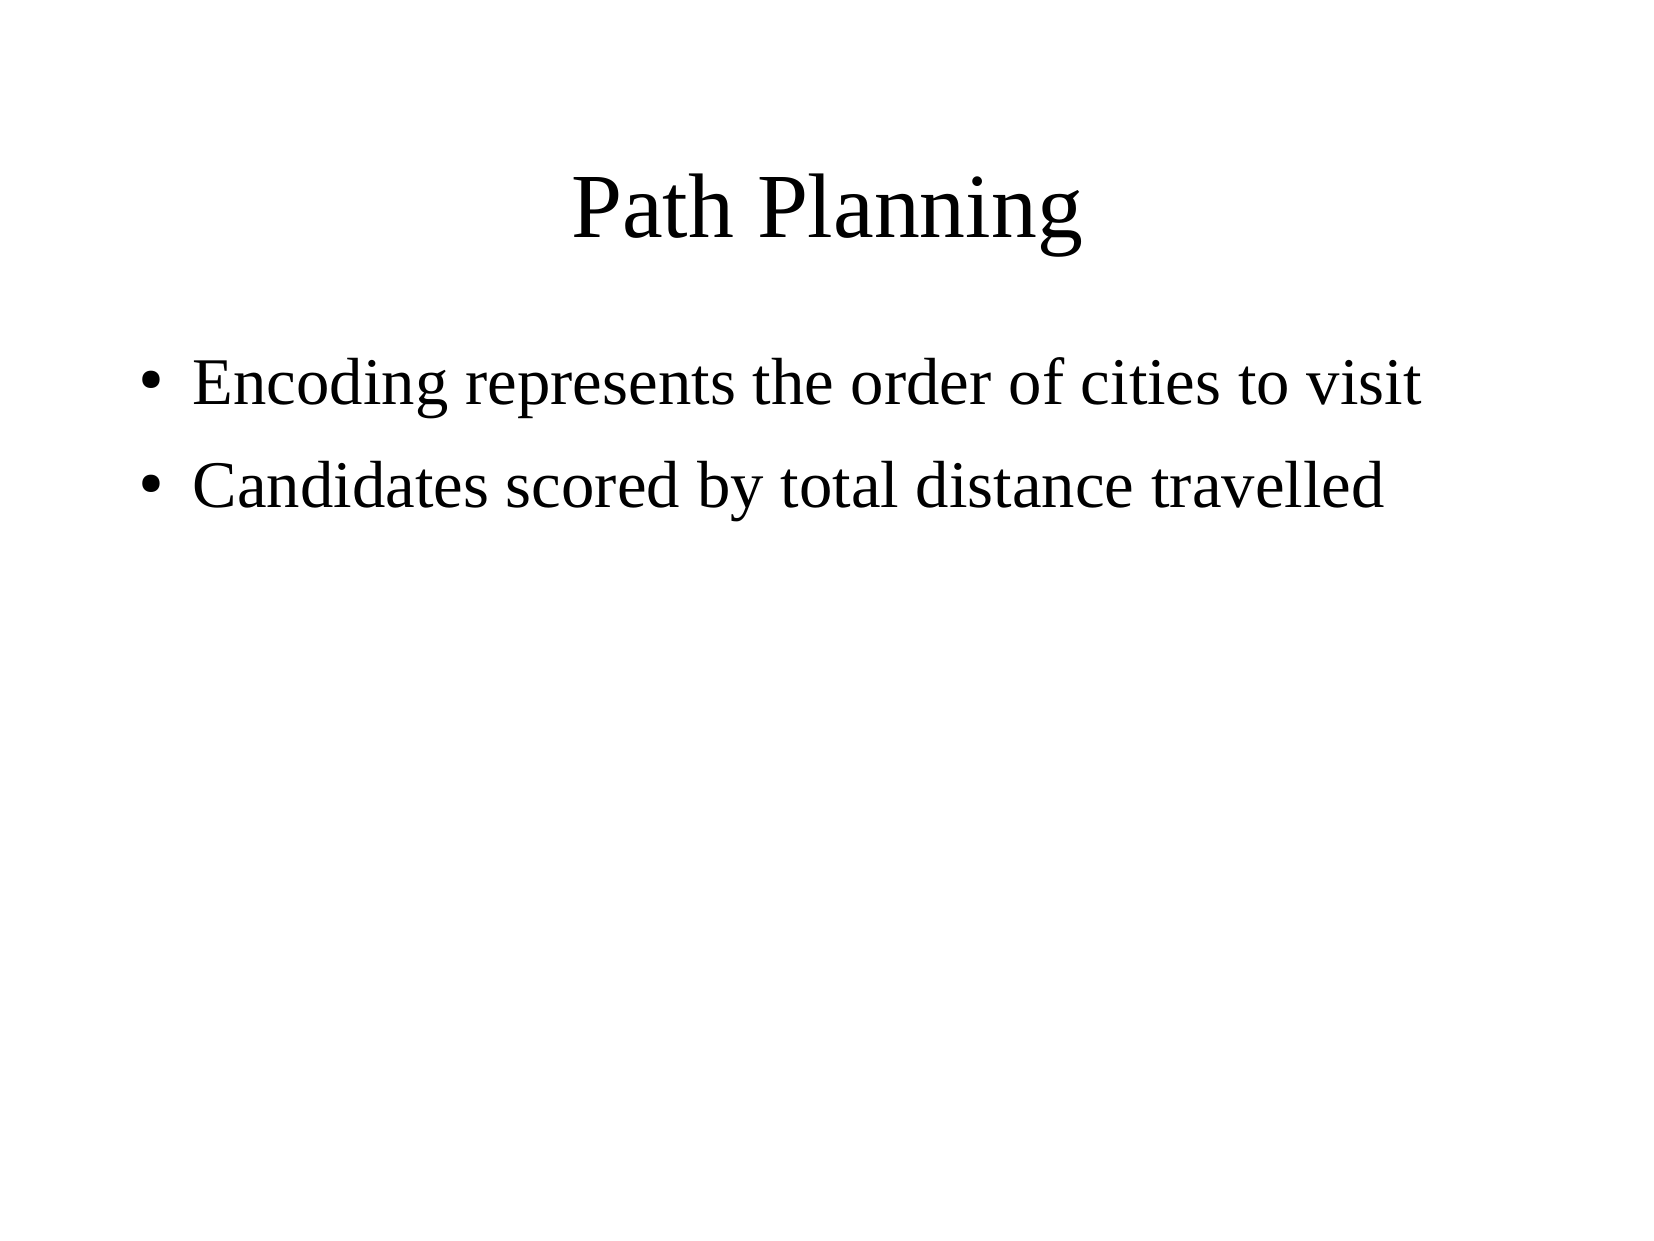

# Path Planning
Encoding represents the order of cities to visit
Candidates scored by total distance travelled